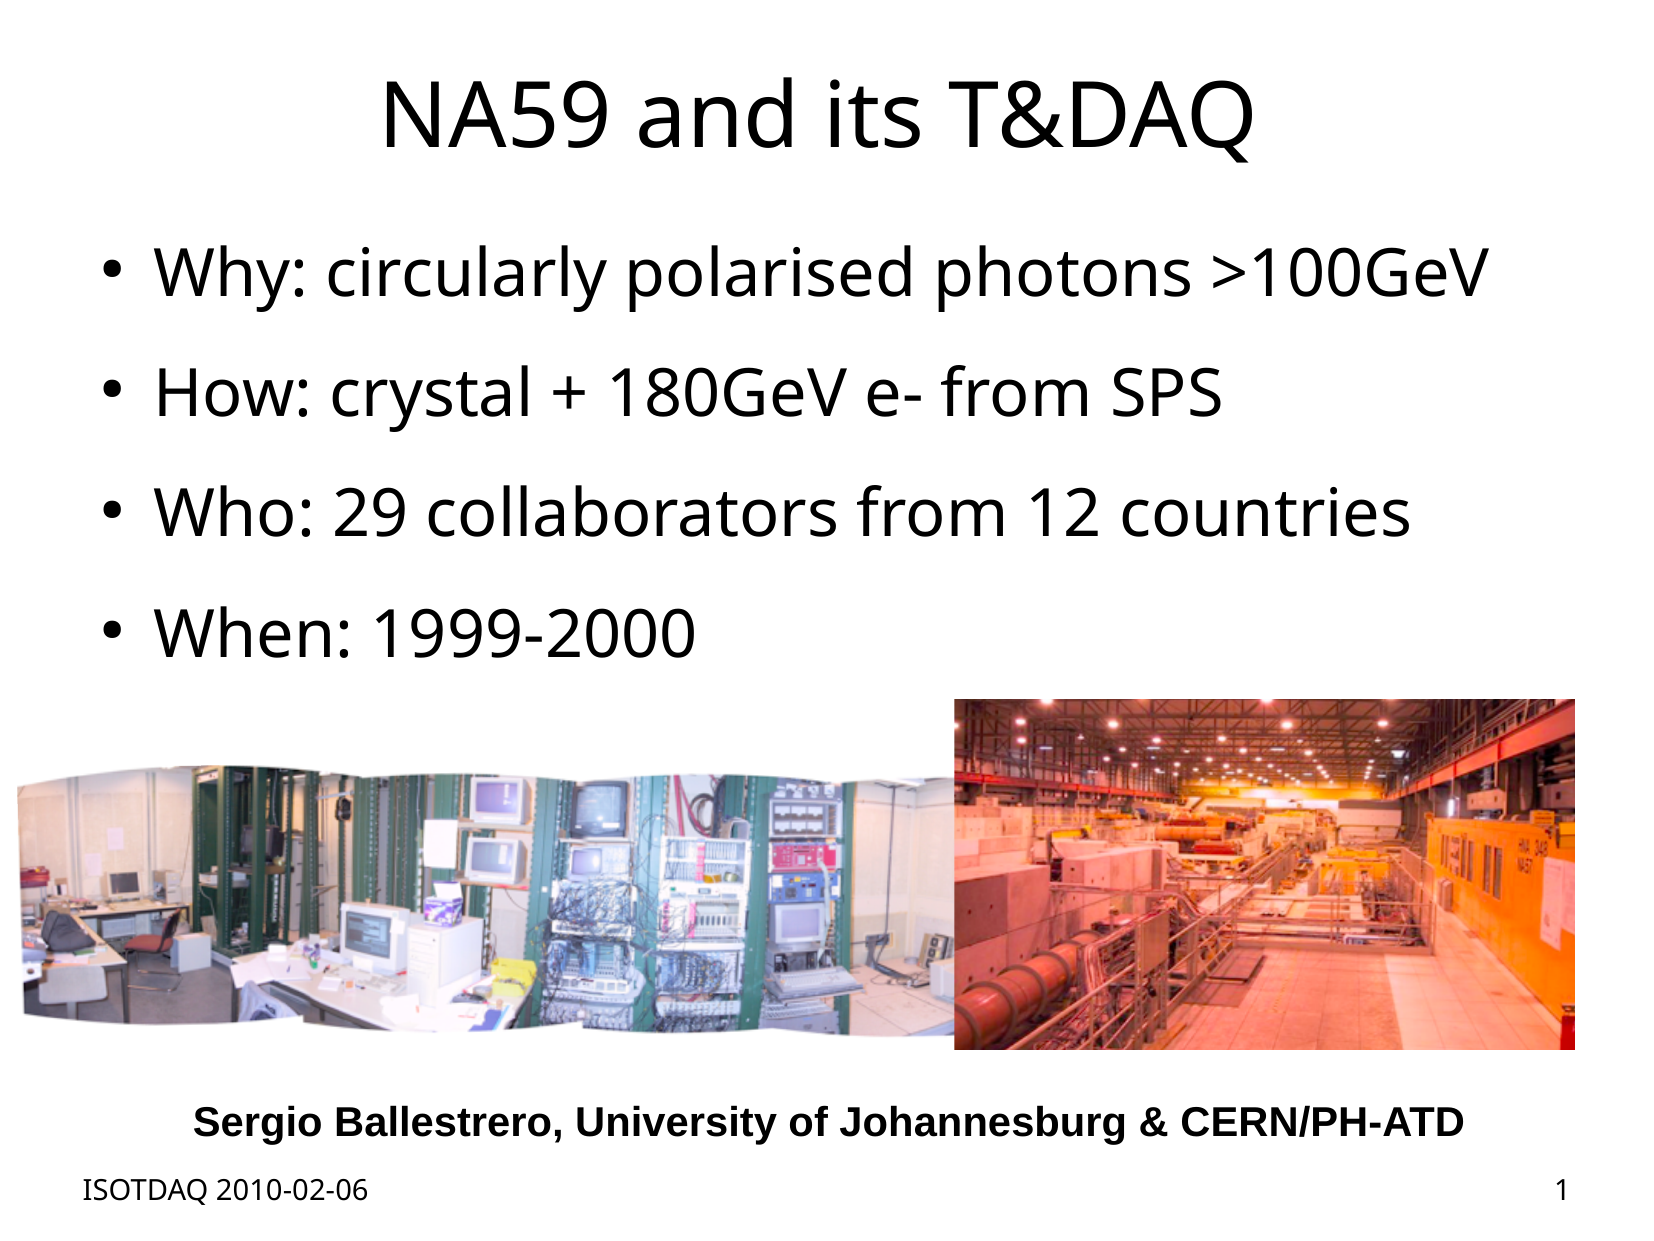

# NA59 and its T&DAQ
Why: circularly polarised photons >100GeV
How: crystal + 180GeV e- from SPS
Who: 29 collaborators from 12 countries
When: 1999-2000
Sergio Ballestrero, University of Johannesburg & CERN/PH-ATD
ISOTDAQ - Ankara 2010-02-05
1